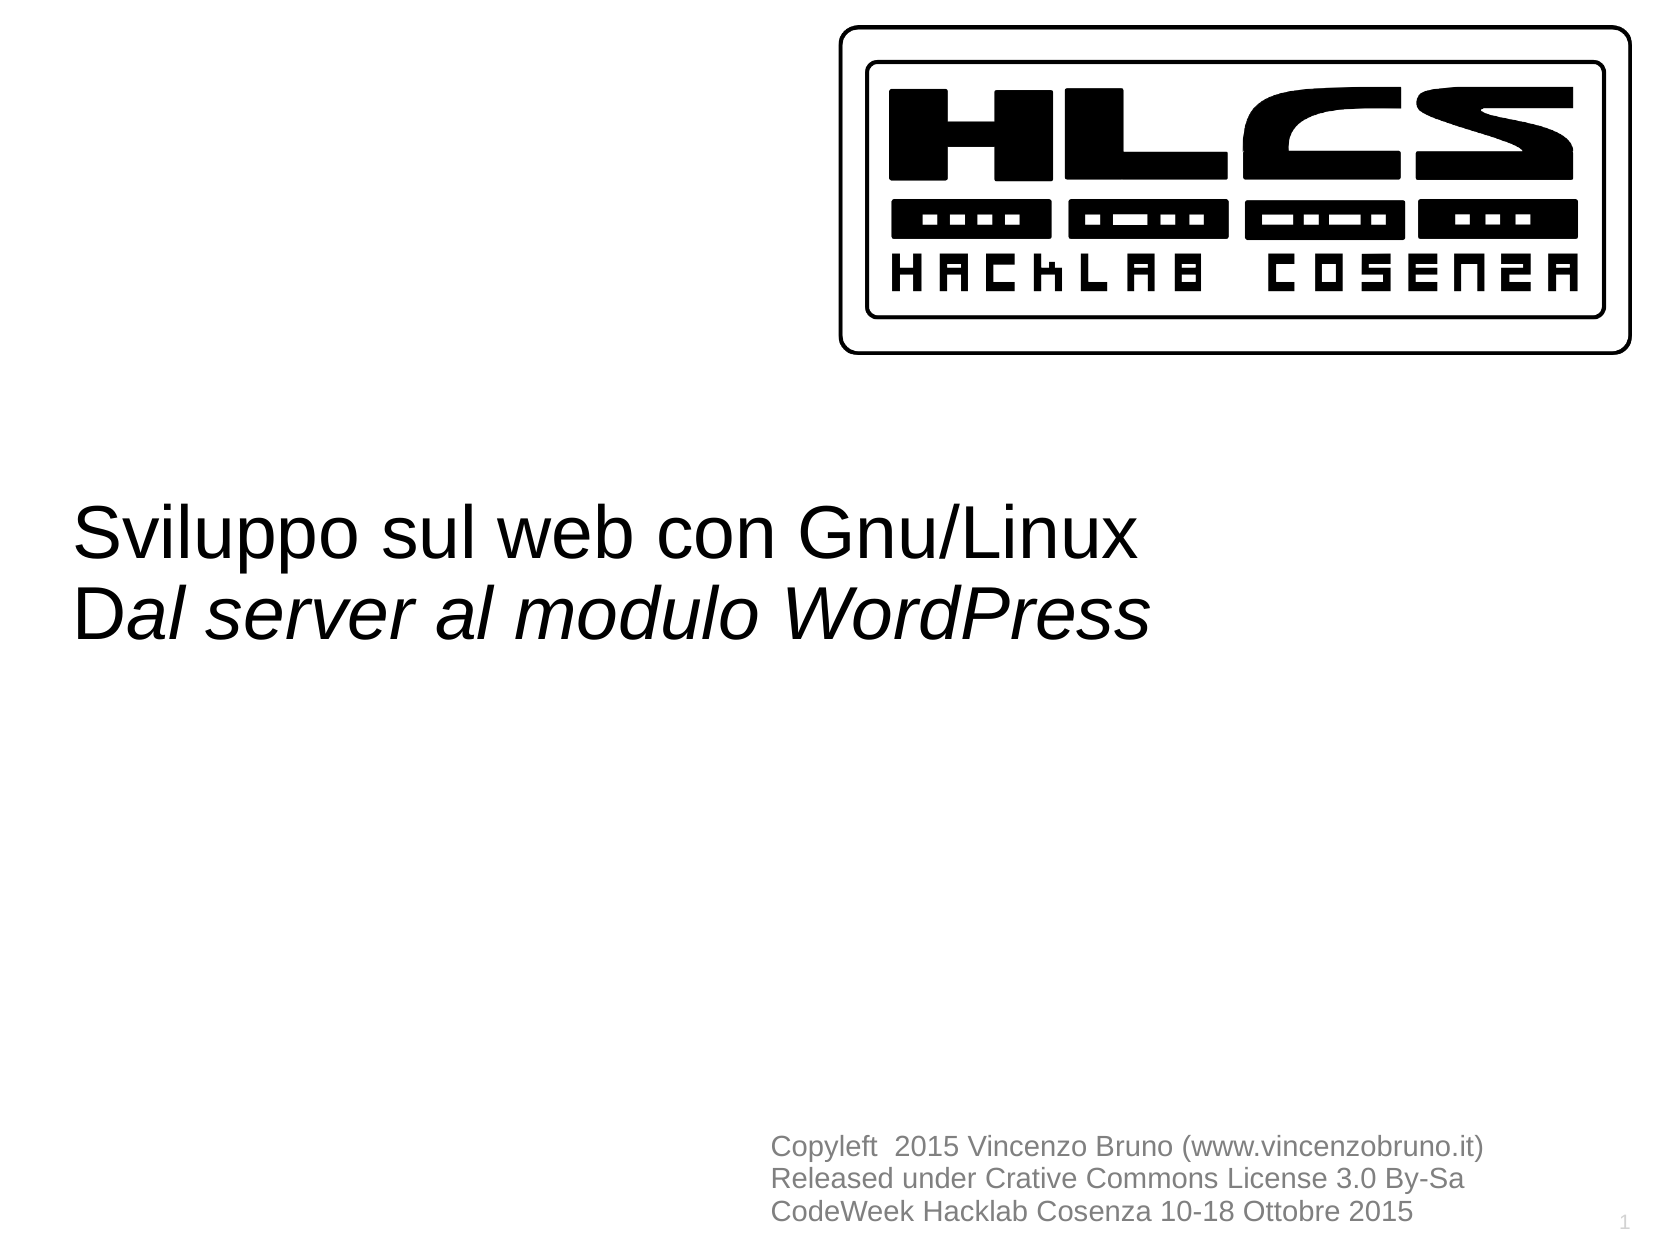

# Sviluppo sul web con Gnu/Linux Dal server al modulo WordPress
Copyleft 2015 Vincenzo Bruno (www.vincenzobruno.it)
Released under Crative Commons License 3.0 By-Sa
CodeWeek Hacklab Cosenza 10-18 Ottobre 2015